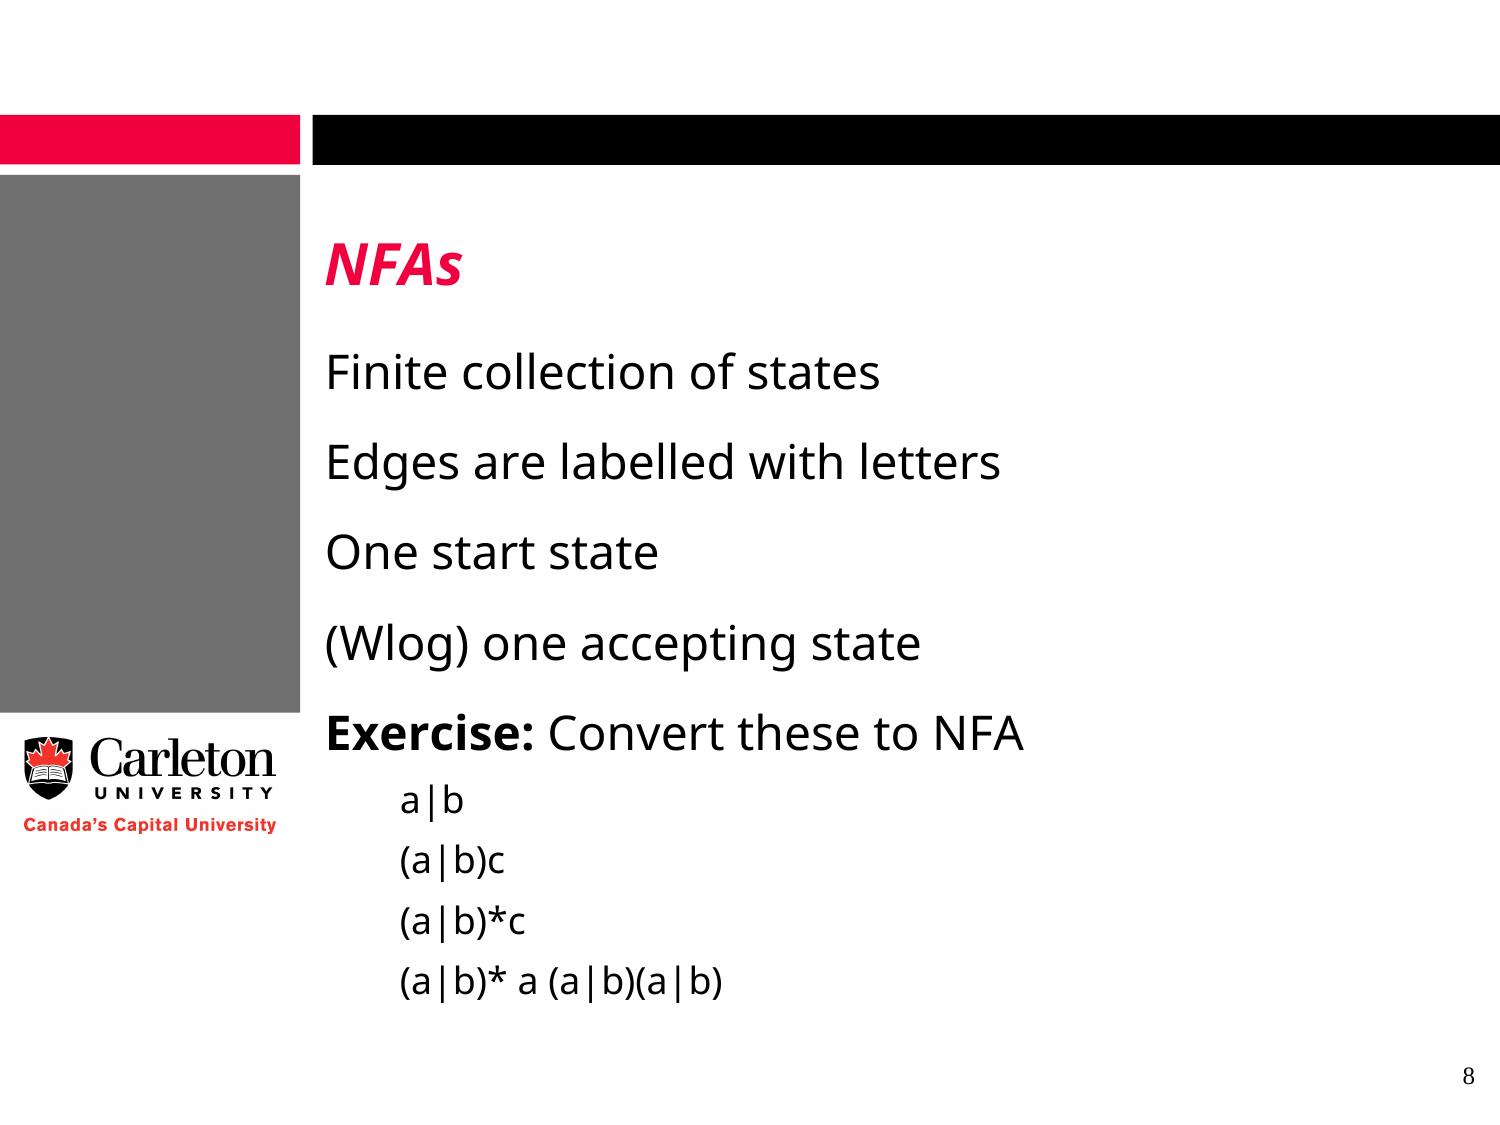

# NFAs
Finite collection of states
Edges are labelled with letters
One start state
(Wlog) one accepting state
Exercise: Convert these to NFA
a|b
(a|b)c
(a|b)*c
(a|b)* a (a|b)(a|b)
8